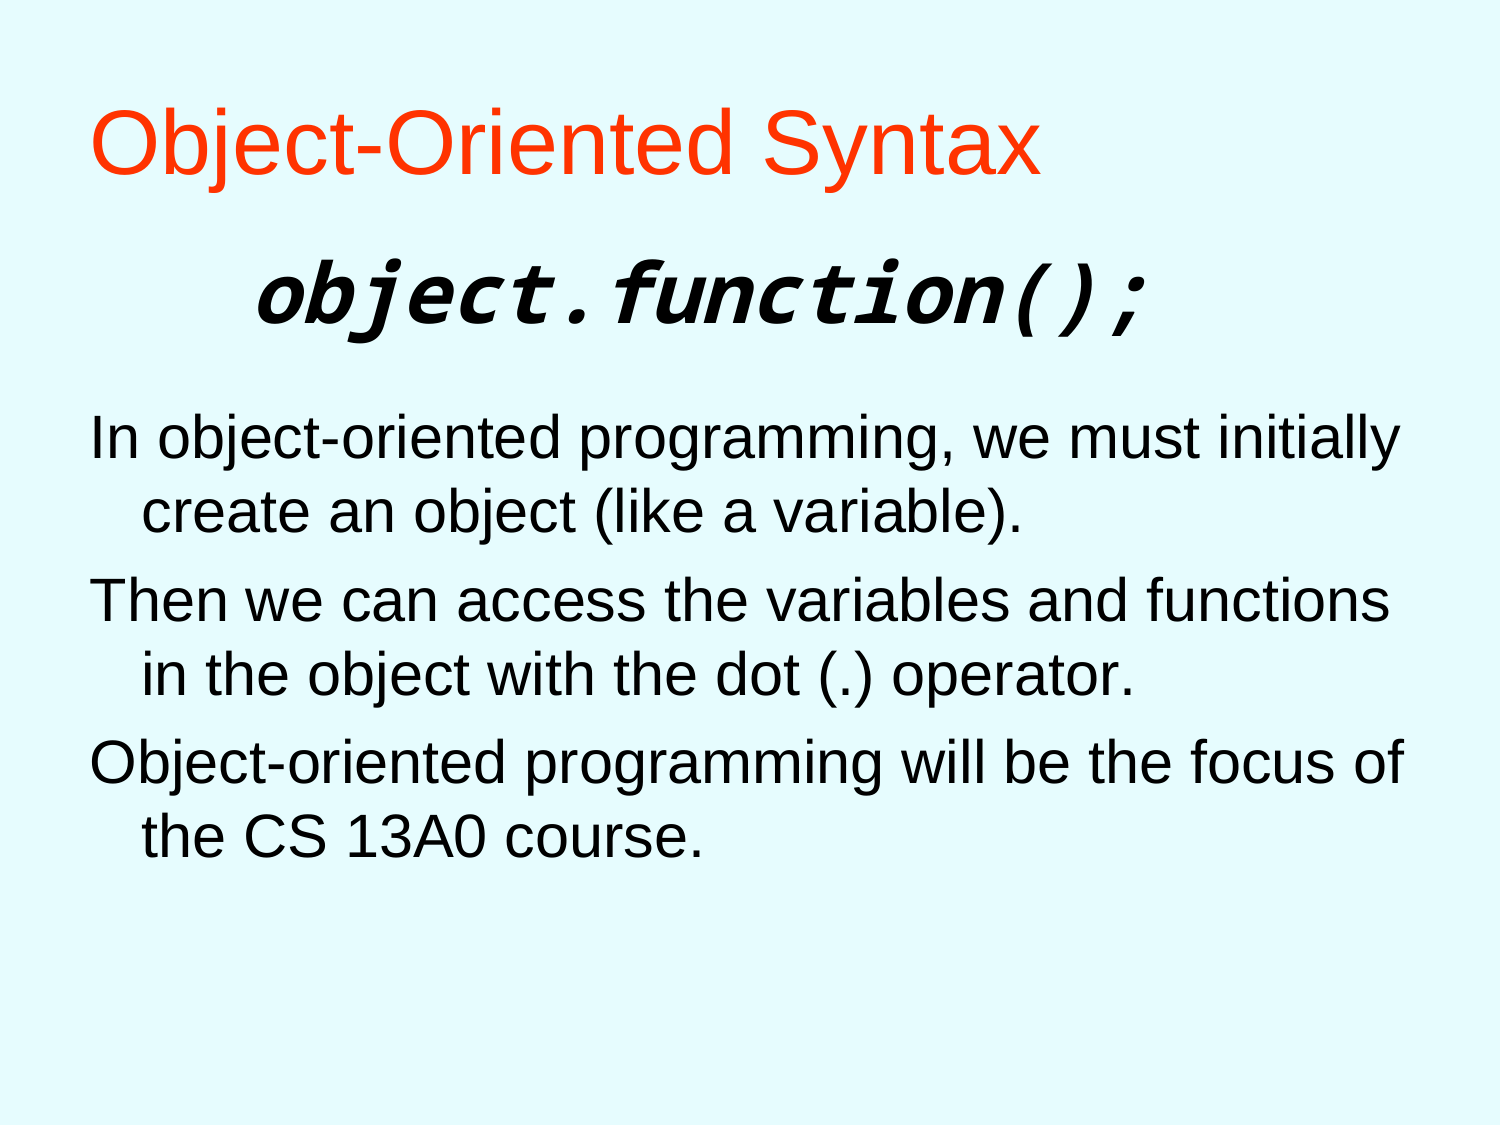

# Object-Oriented Syntax
object.function();
In object-oriented programming, we must initially create an object (like a variable).
Then we can access the variables and functions in the object with the dot (.) operator.
Object-oriented programming will be the focus of the CS 13A0 course.